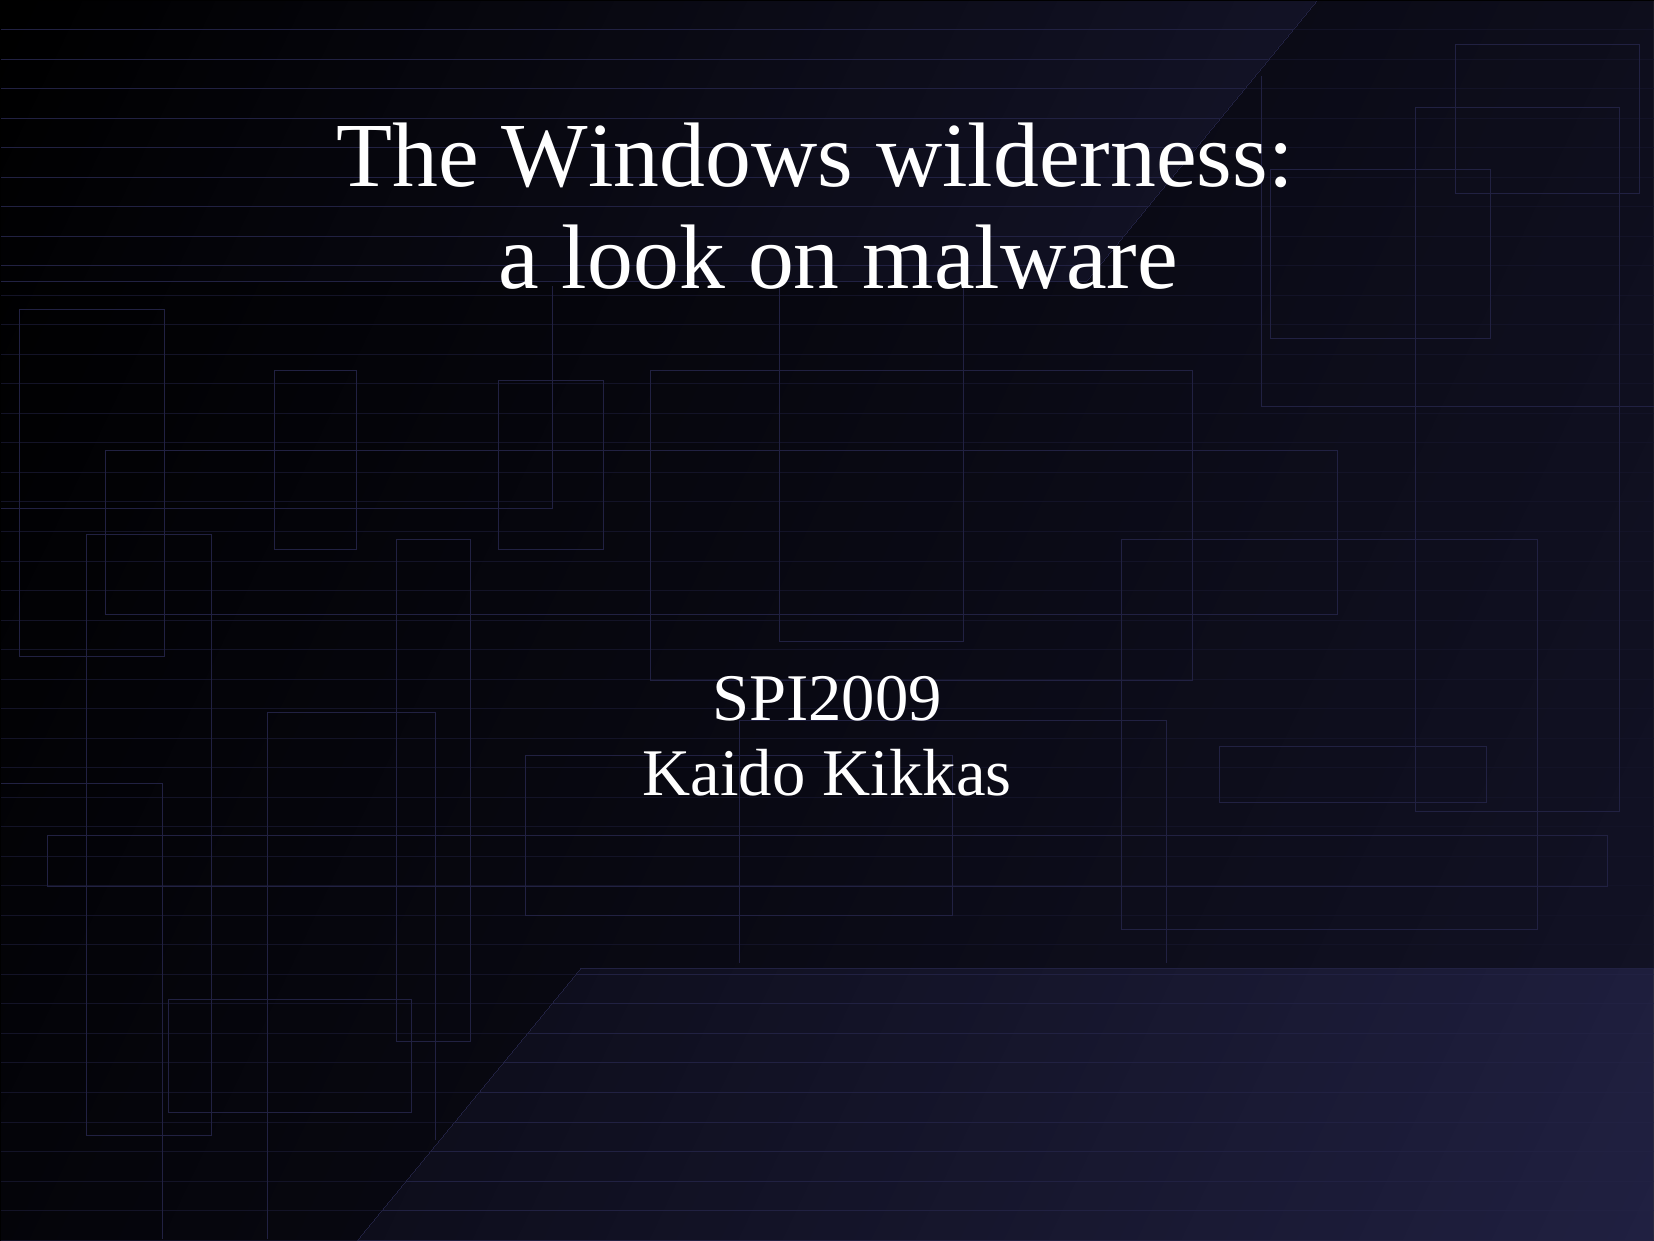

# The Windows wilderness: a look on malware
SPI2009
Kaido Kikkas